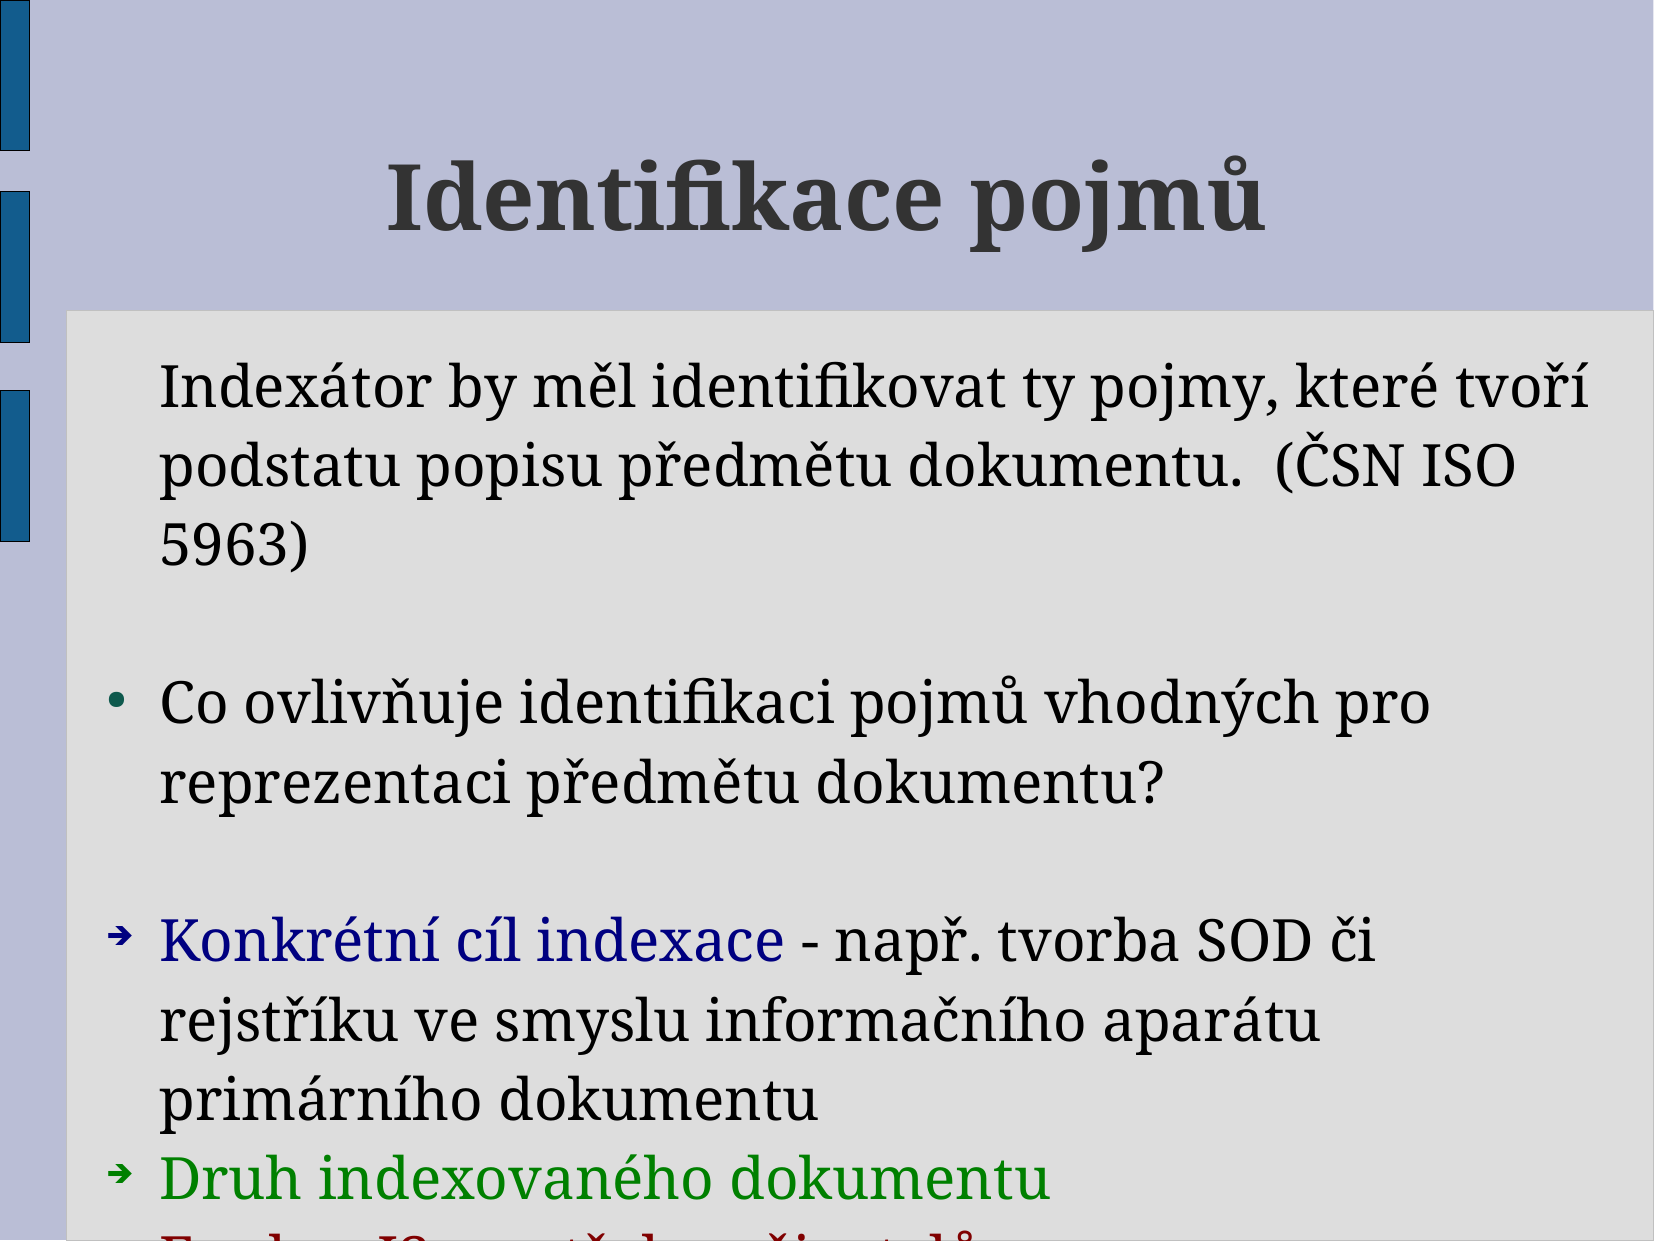

# Identifikace pojmů
Indexátor by měl identifikovat ty pojmy, které tvoří podstatu popisu předmětu dokumentu. (ČSN ISO 5963)
Co ovlivňuje identifikaci pojmů vhodných pro reprezentaci předmětu dokumentu?
Konkrétní cíl indexace - např. tvorba SOD či rejstříku ve smyslu informačního aparátu primárního dokumentu
Druh indexovaného dokumentu
Funkce IS a potřeby uživatelů